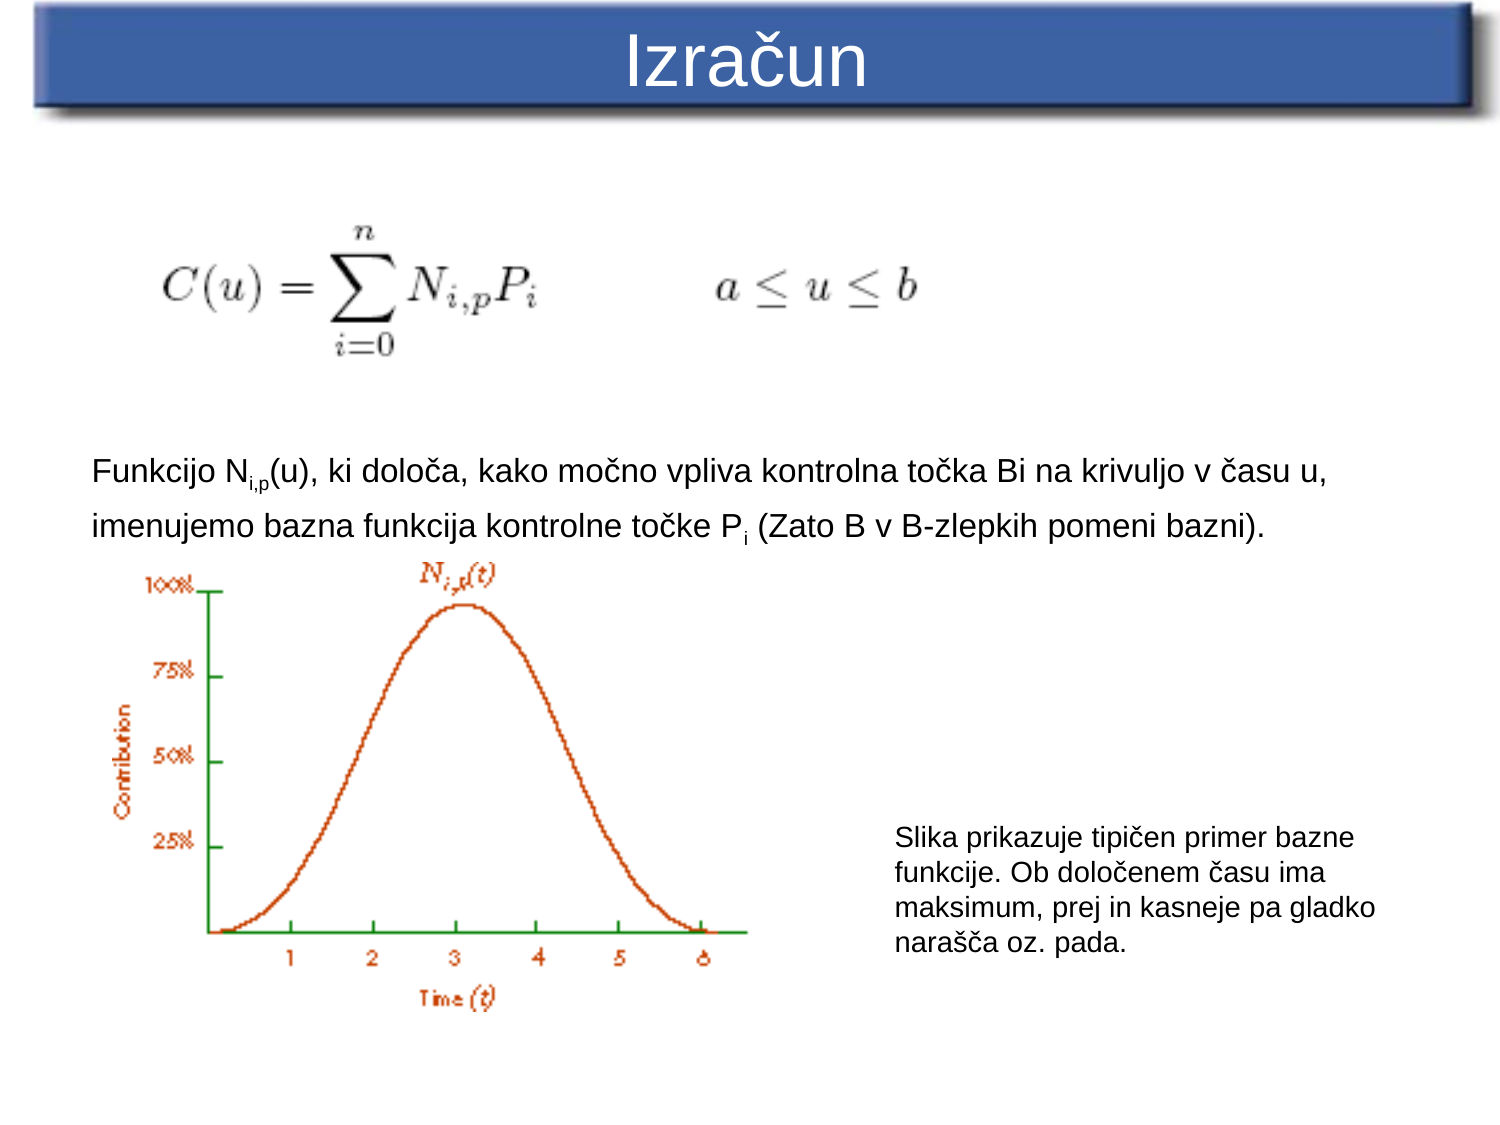

# Izračun
Funkcijo Ni,p(u), ki določa, kako močno vpliva kontrolna točka Bi na krivuljo v času u, imenujemo bazna funkcija kontrolne točke Pi (Zato B v B-zlepkih pomeni bazni).
Slika prikazuje tipičen primer bazne funkcije. Ob določenem času ima maksimum, prej in kasneje pa gladko narašča oz. pada.